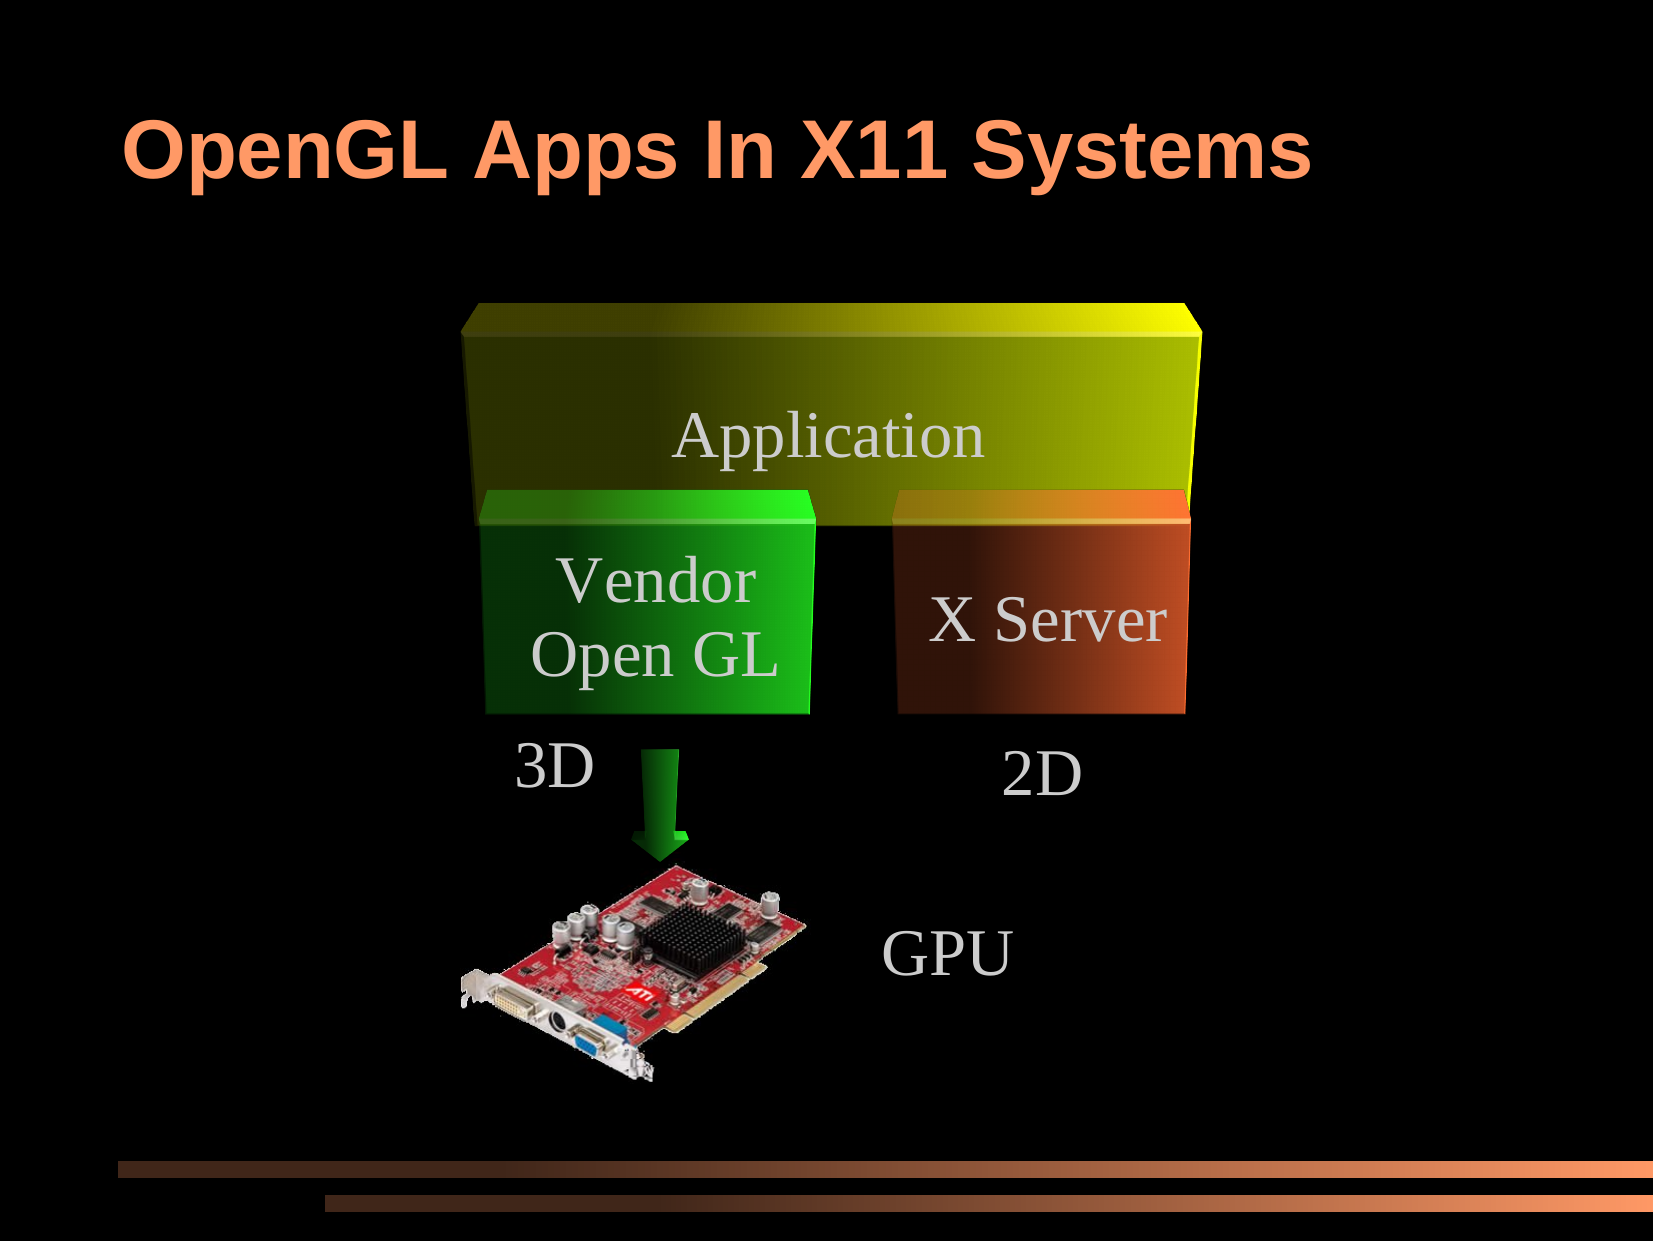

# OpenGL Apps In X11 Systems
Application
Vendor
Open GL
X Server
3D
2D
GPU